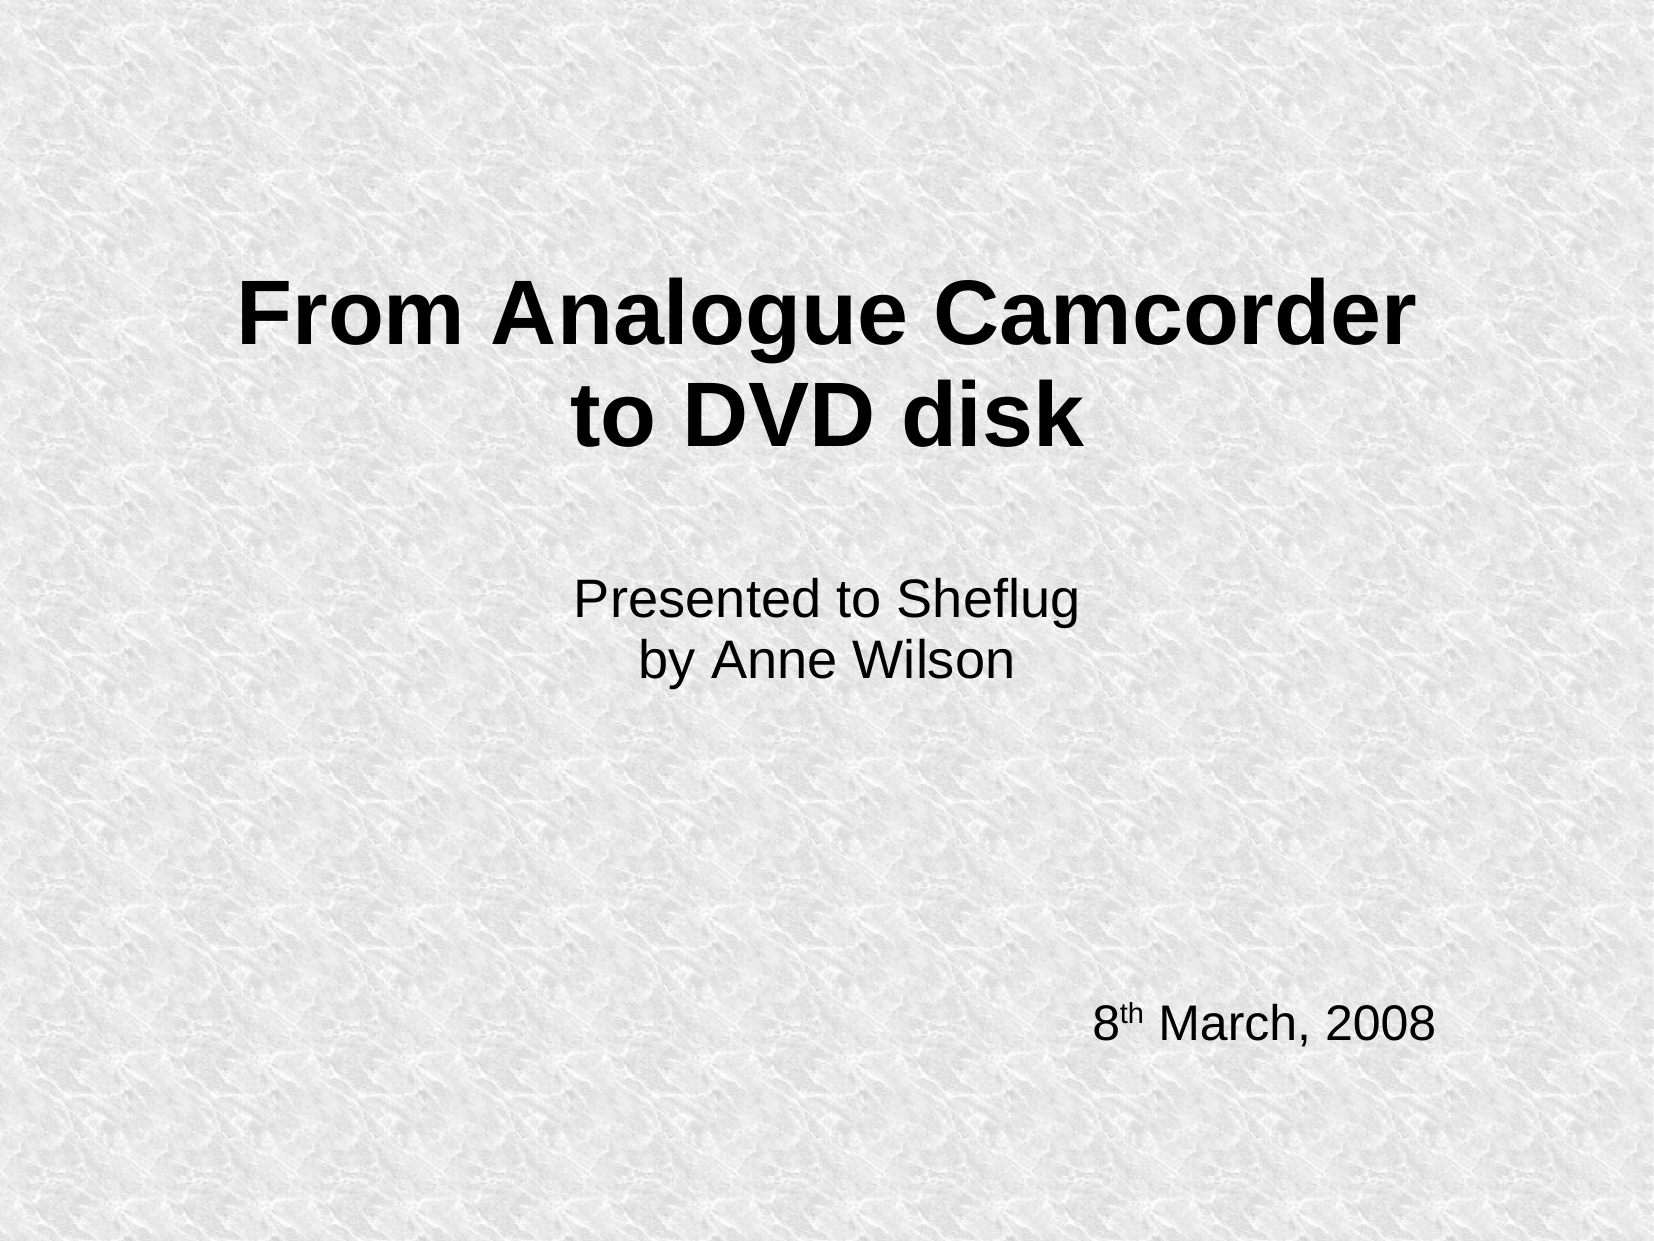

# From Analogue Camcorder to DVD disk Presented to Sheflug by Anne Wilson
 												8th March, 2008